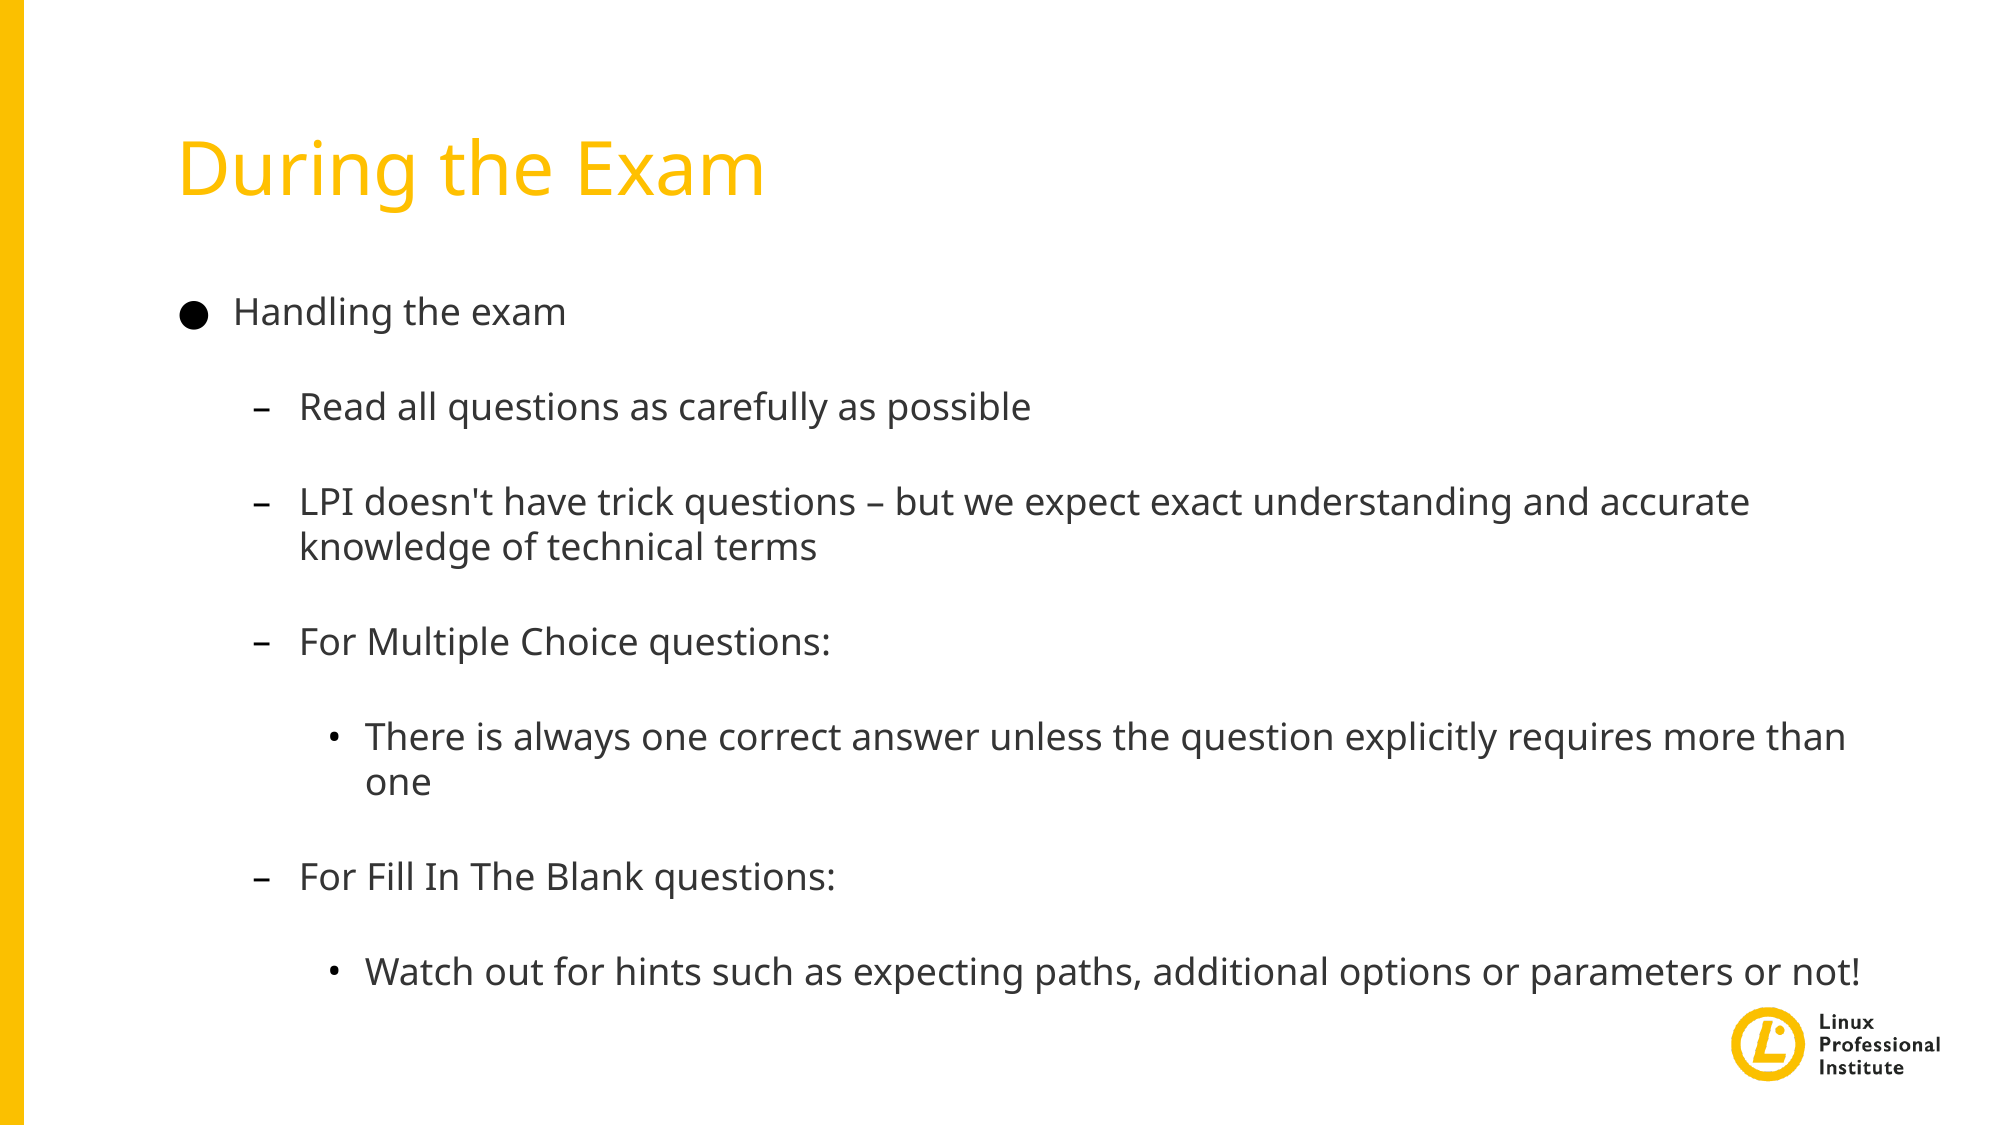

During the Exam
Handling the exam
Read all questions as carefully as possible
LPI doesn't have trick questions – but we expect exact understanding and accurate knowledge of technical terms
For Multiple Choice questions:
There is always one correct answer unless the question explicitly requires more than one
For Fill In The Blank questions:
Watch out for hints such as expecting paths, additional options or parameters or not!